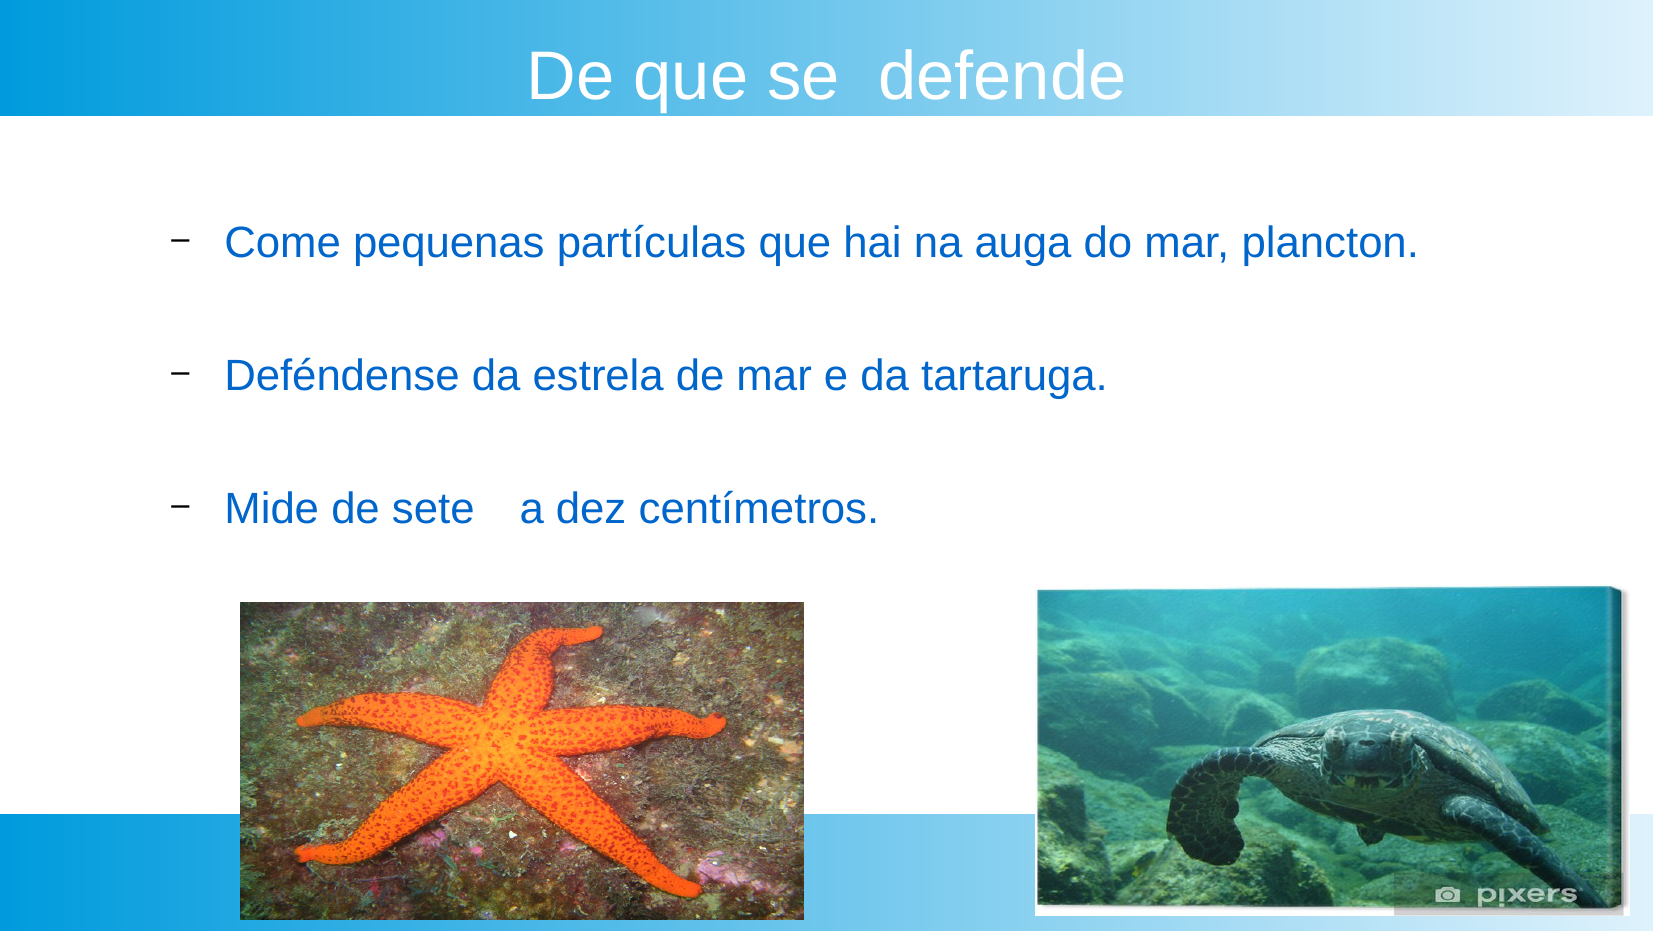

# De que se defende
Come pequenas partículas que hai na auga do mar, plancton.
Deféndense da estrela de mar e da tartaruga.
Mide de sete	a dez centímetros.